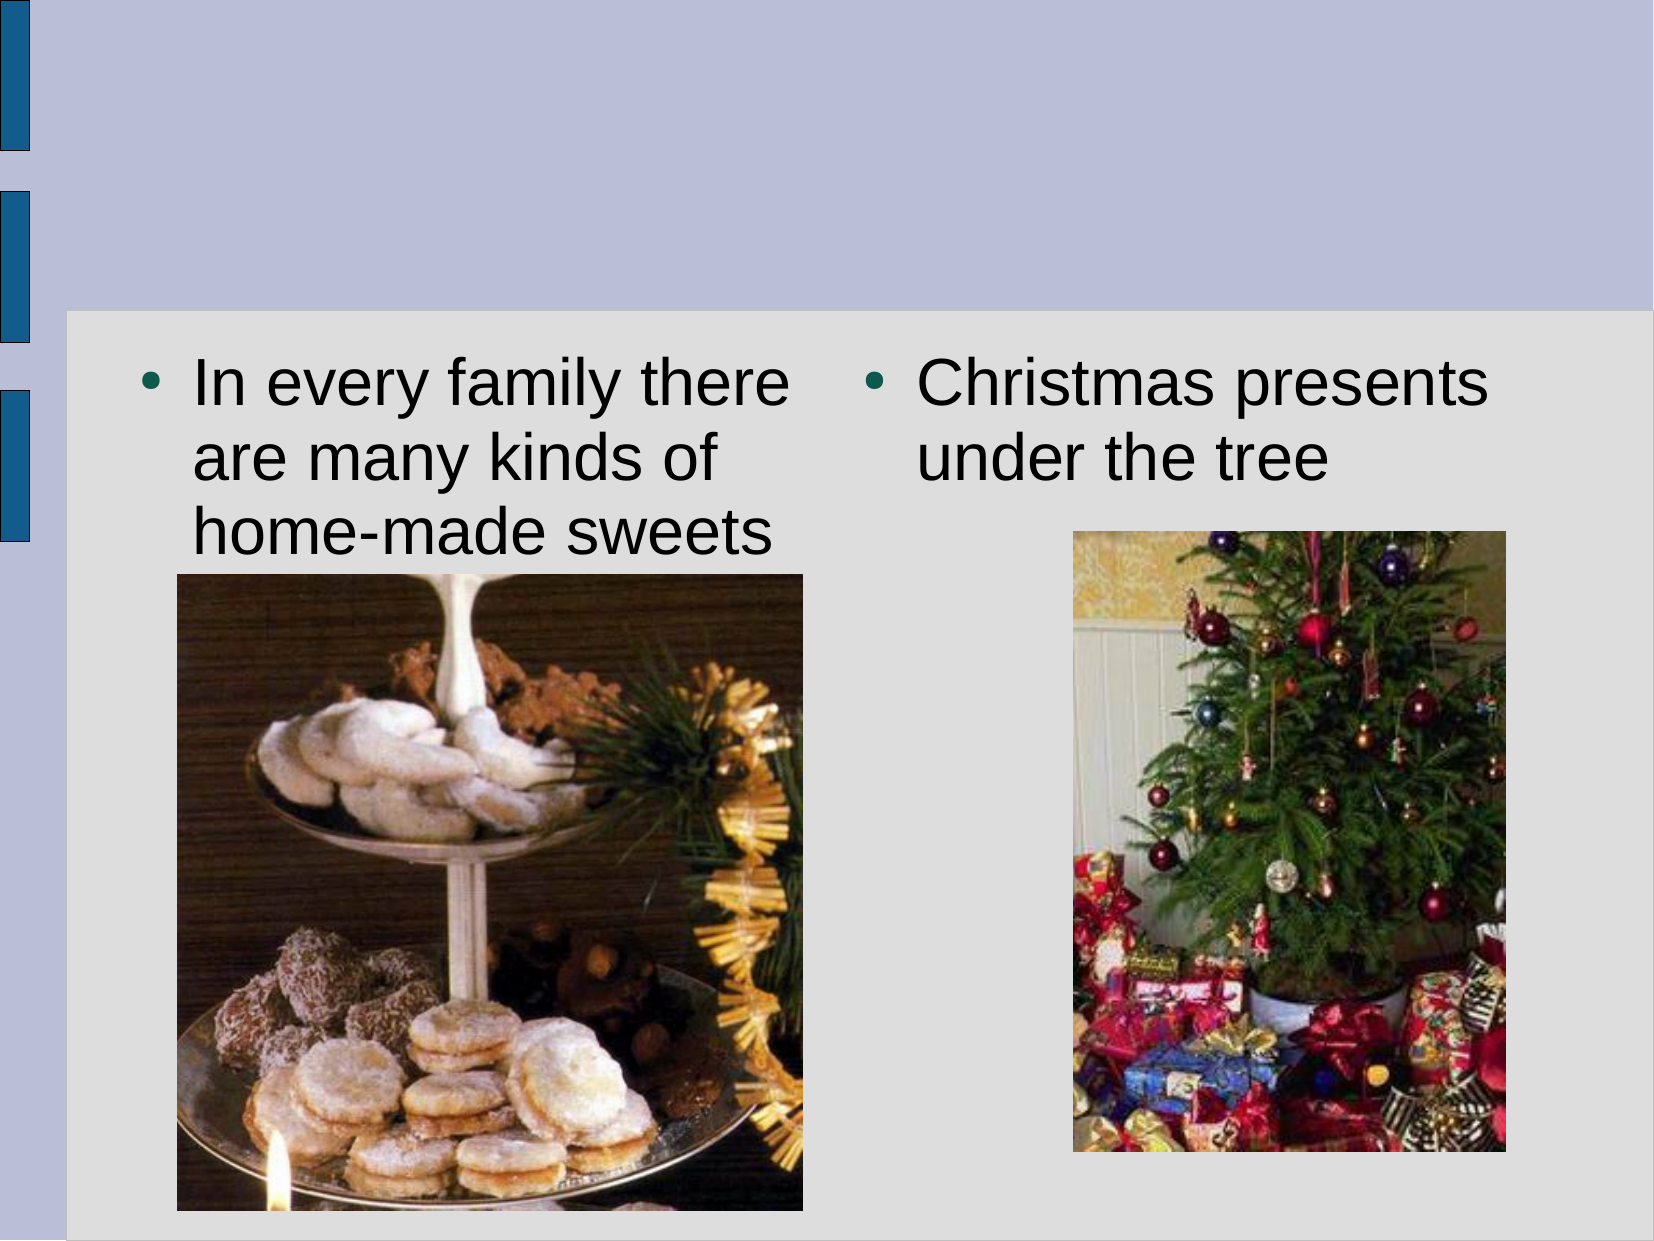

# In every family there are many kinds of home-made sweets
Christmas presents under the tree